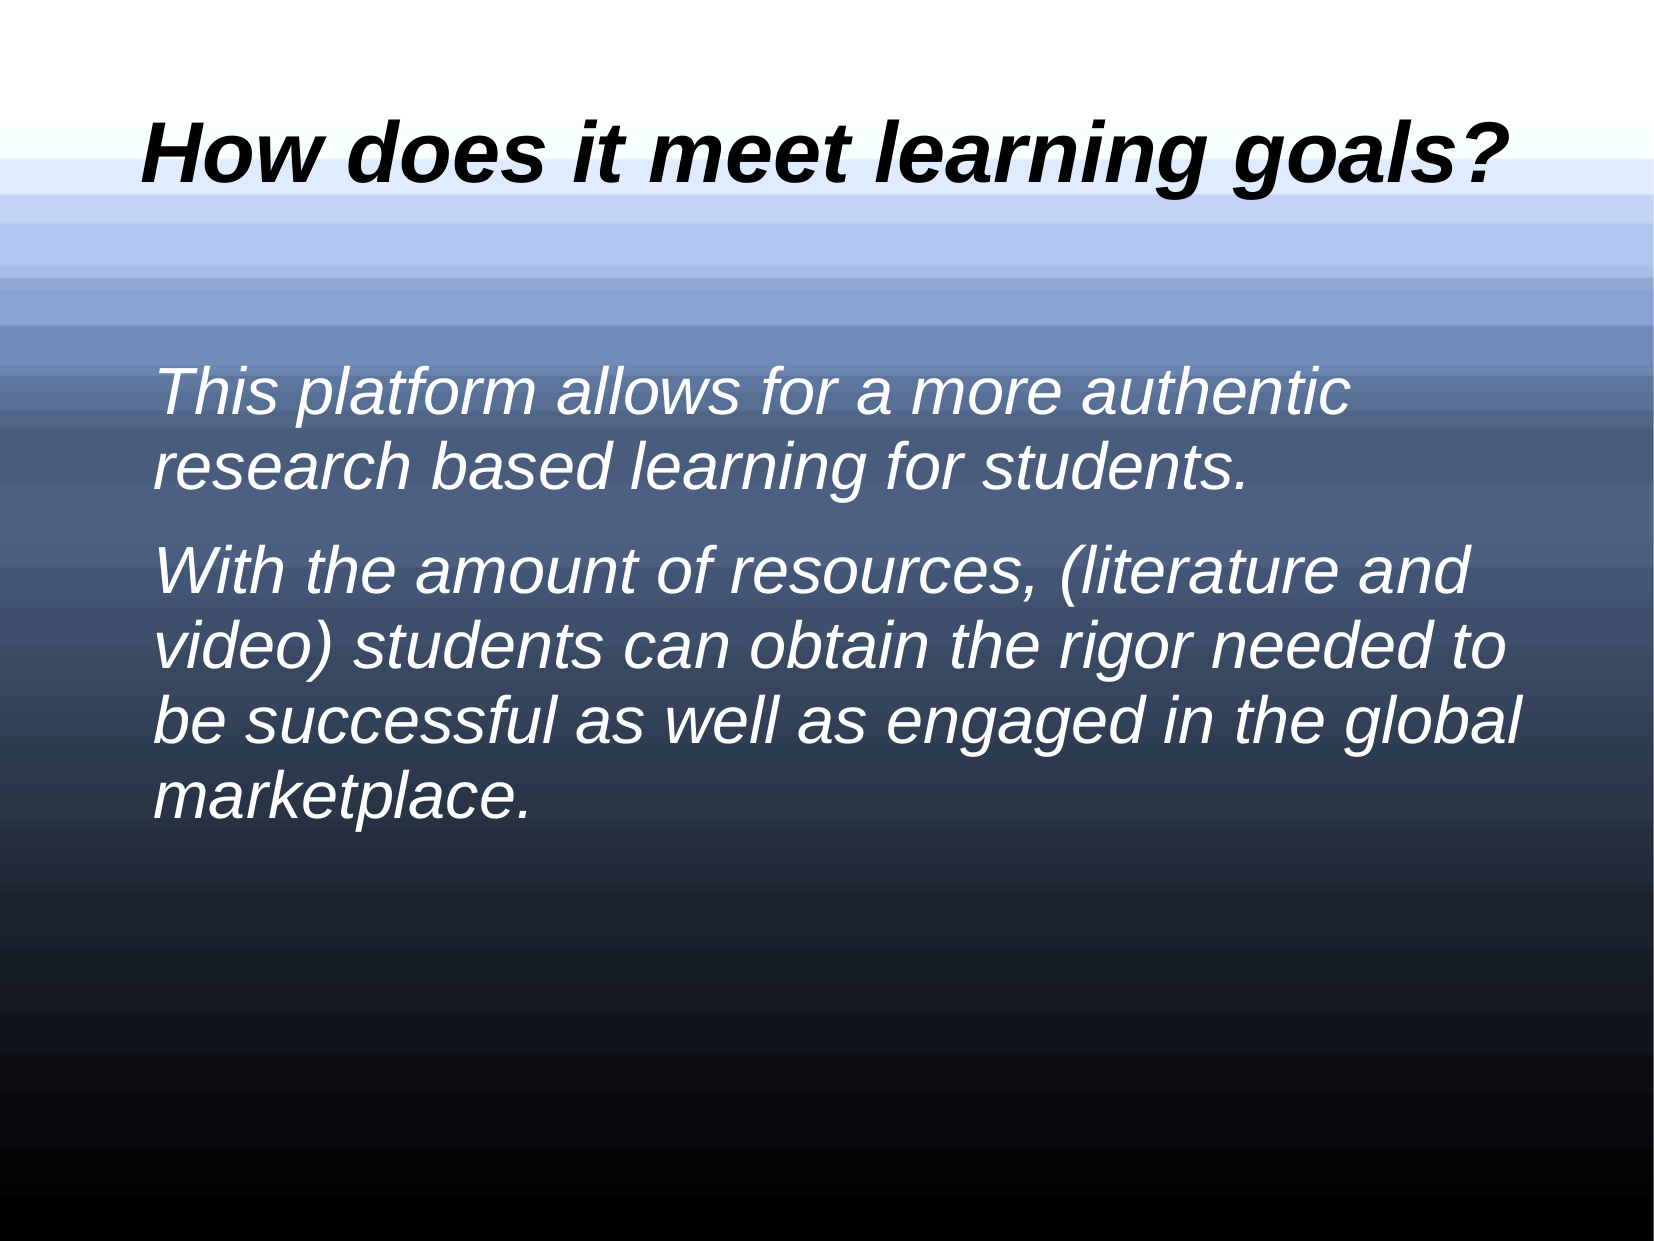

# How does it meet learning goals?
This platform allows for a more authentic research based learning for students.
With the amount of resources, (literature and video) students can obtain the rigor needed to be successful as well as engaged in the global marketplace.